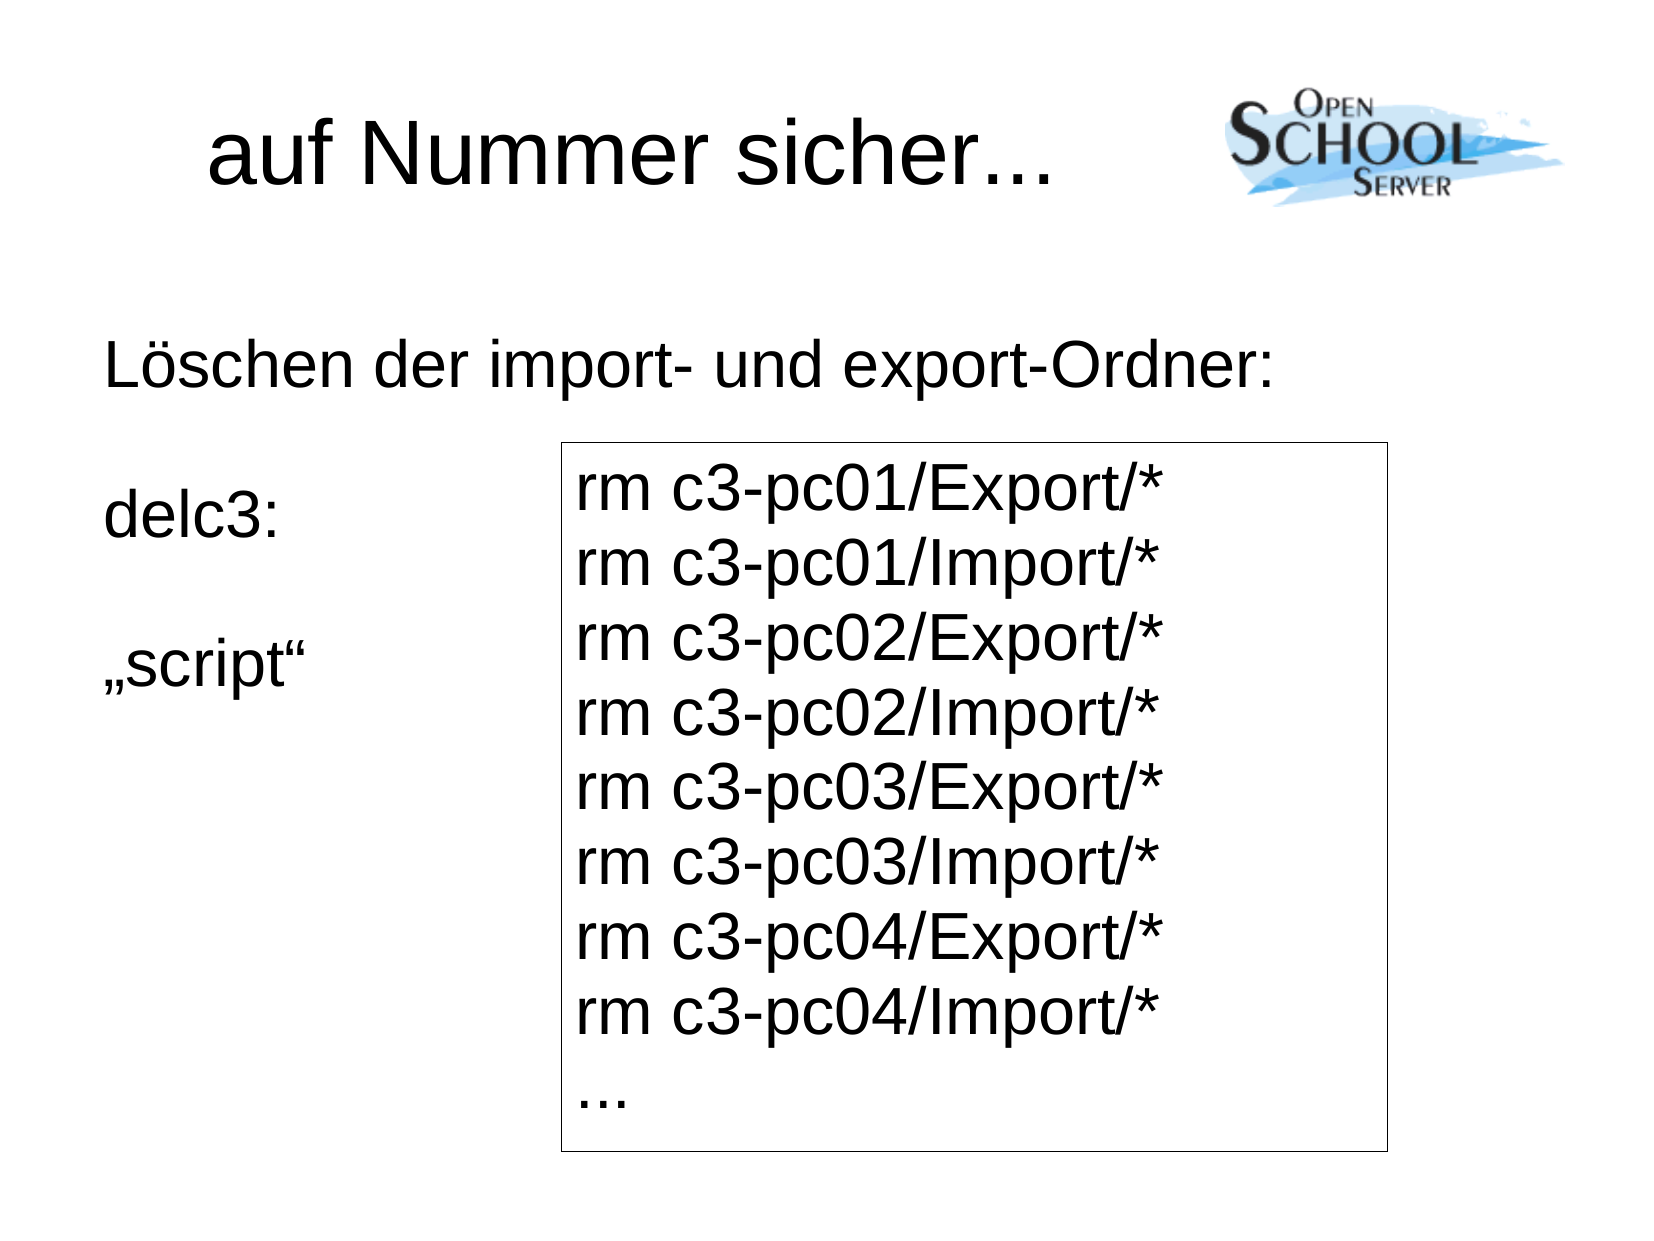

# auf Nummer sicher...
Löschen der import- und export-Ordner:
delc3:
„script“
rm c3-pc01/Export/*
rm c3-pc01/Import/*
rm c3-pc02/Export/*
rm c3-pc02/Import/*
rm c3-pc03/Export/*
rm c3-pc03/Import/*
rm c3-pc04/Export/*
rm c3-pc04/Import/*
...